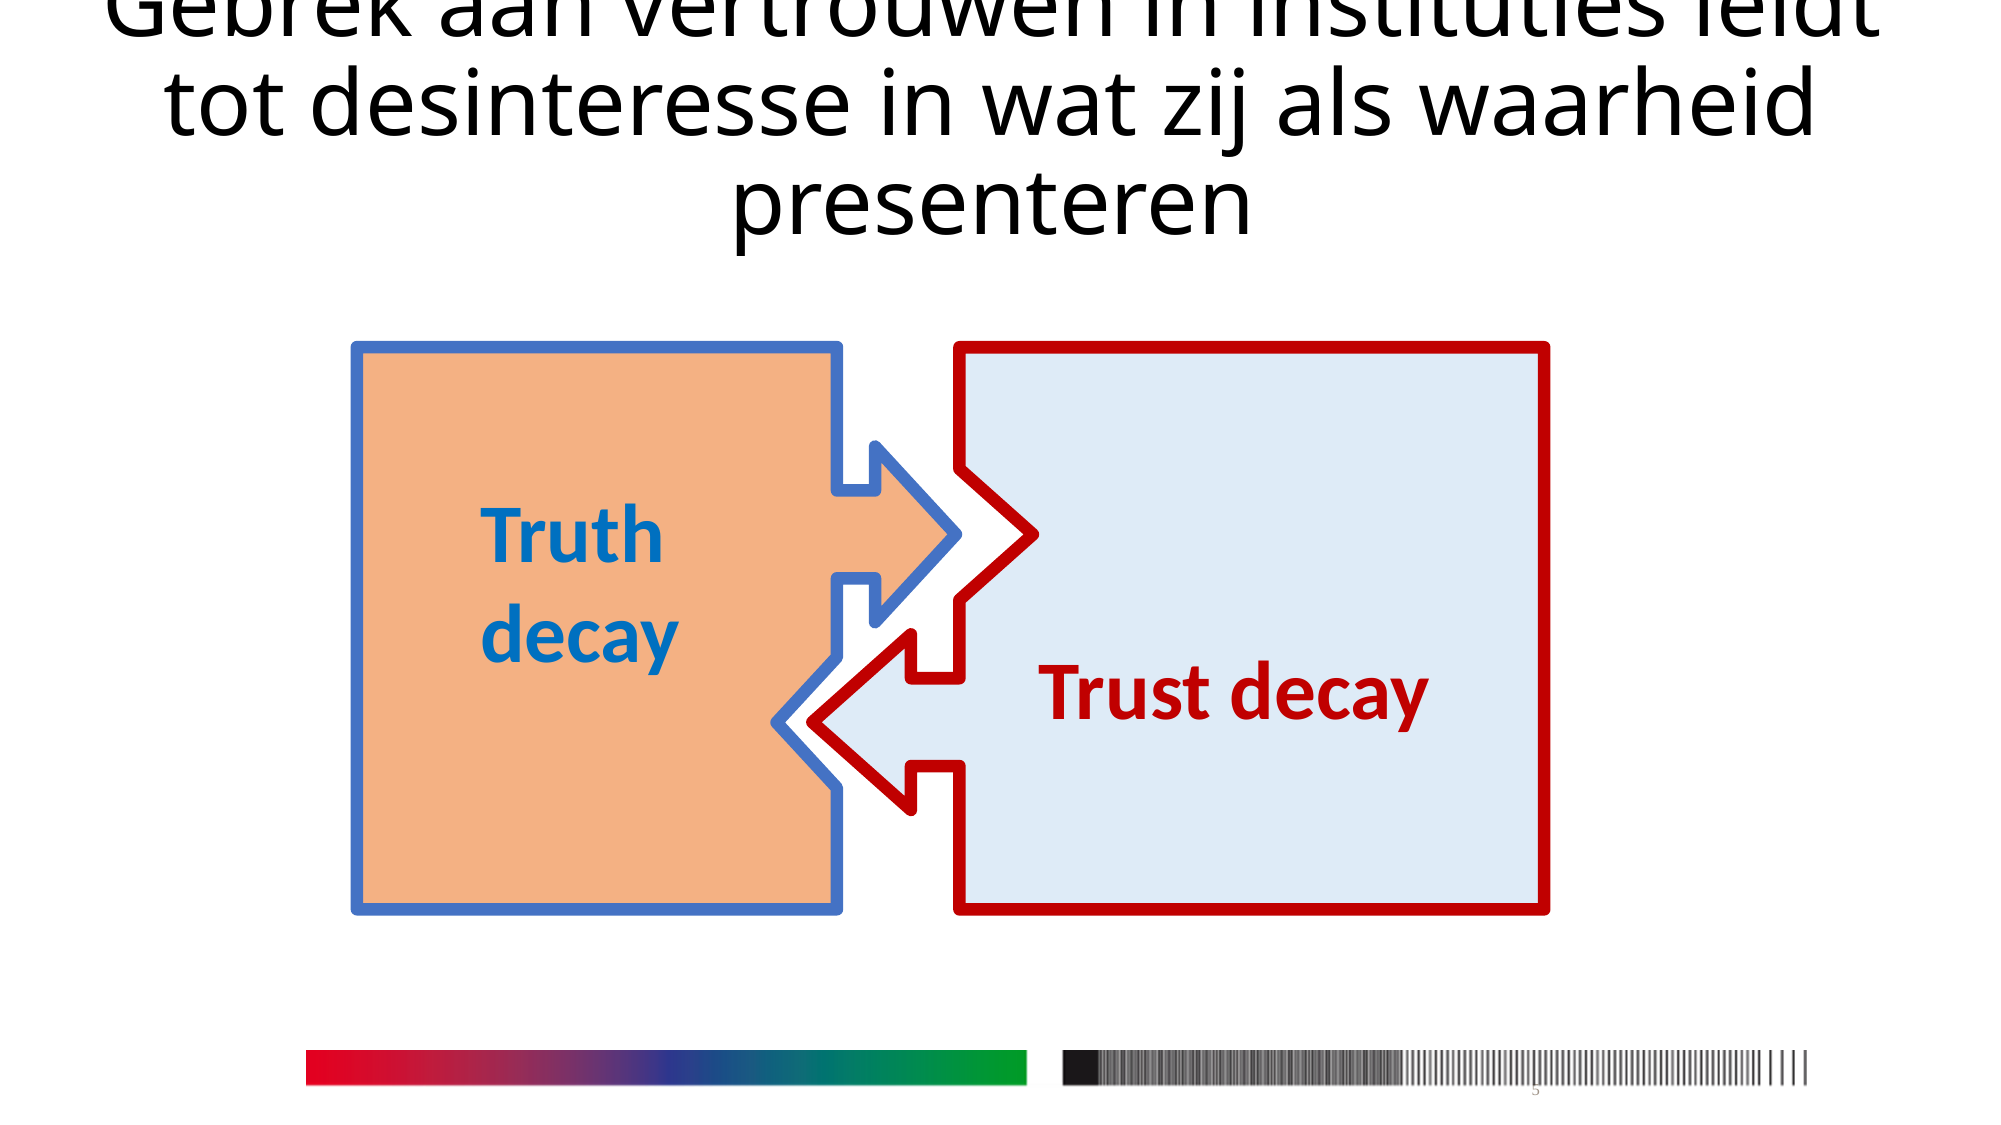

# Gebrek aan vertrouwen in instituties leidt tot desinteresse in wat zij als waarheid presenteren
Truth decay
Trust decay